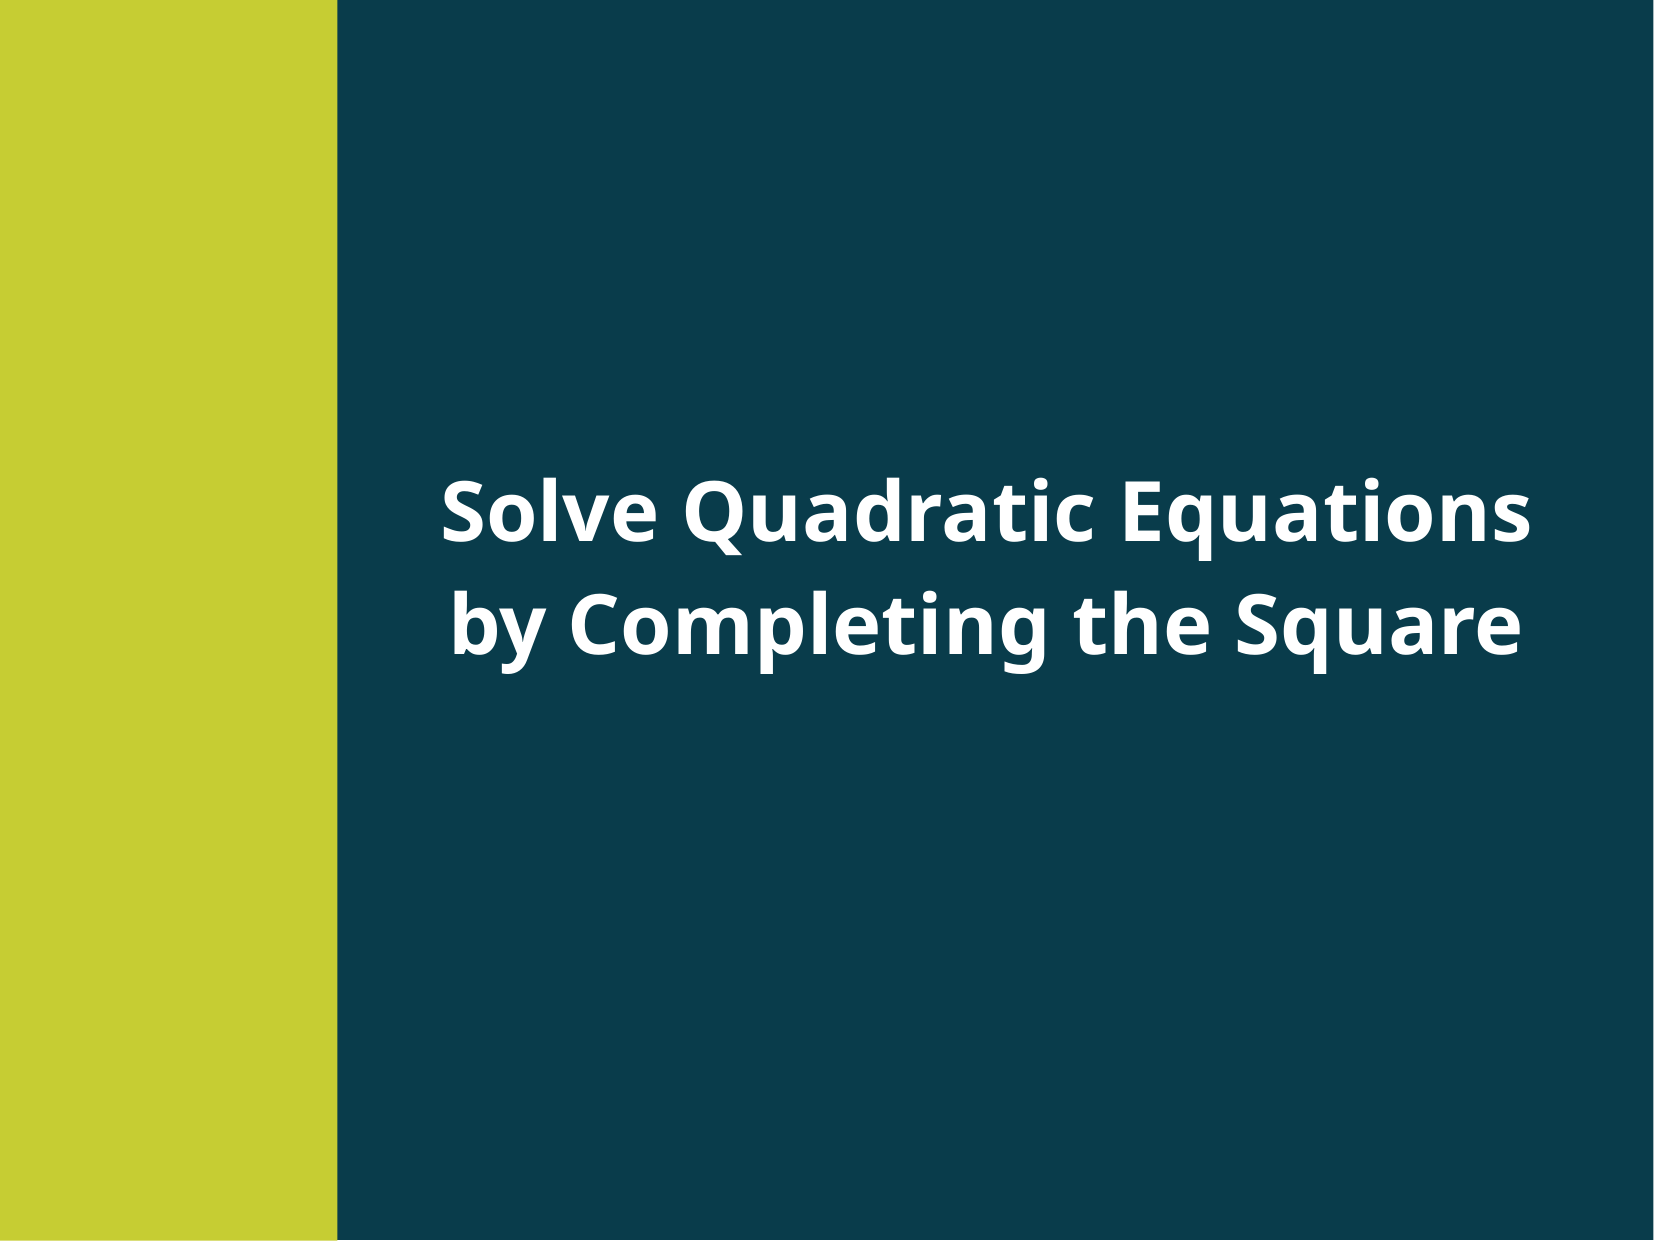

# Solve Quadratic Equations by Completing the Square